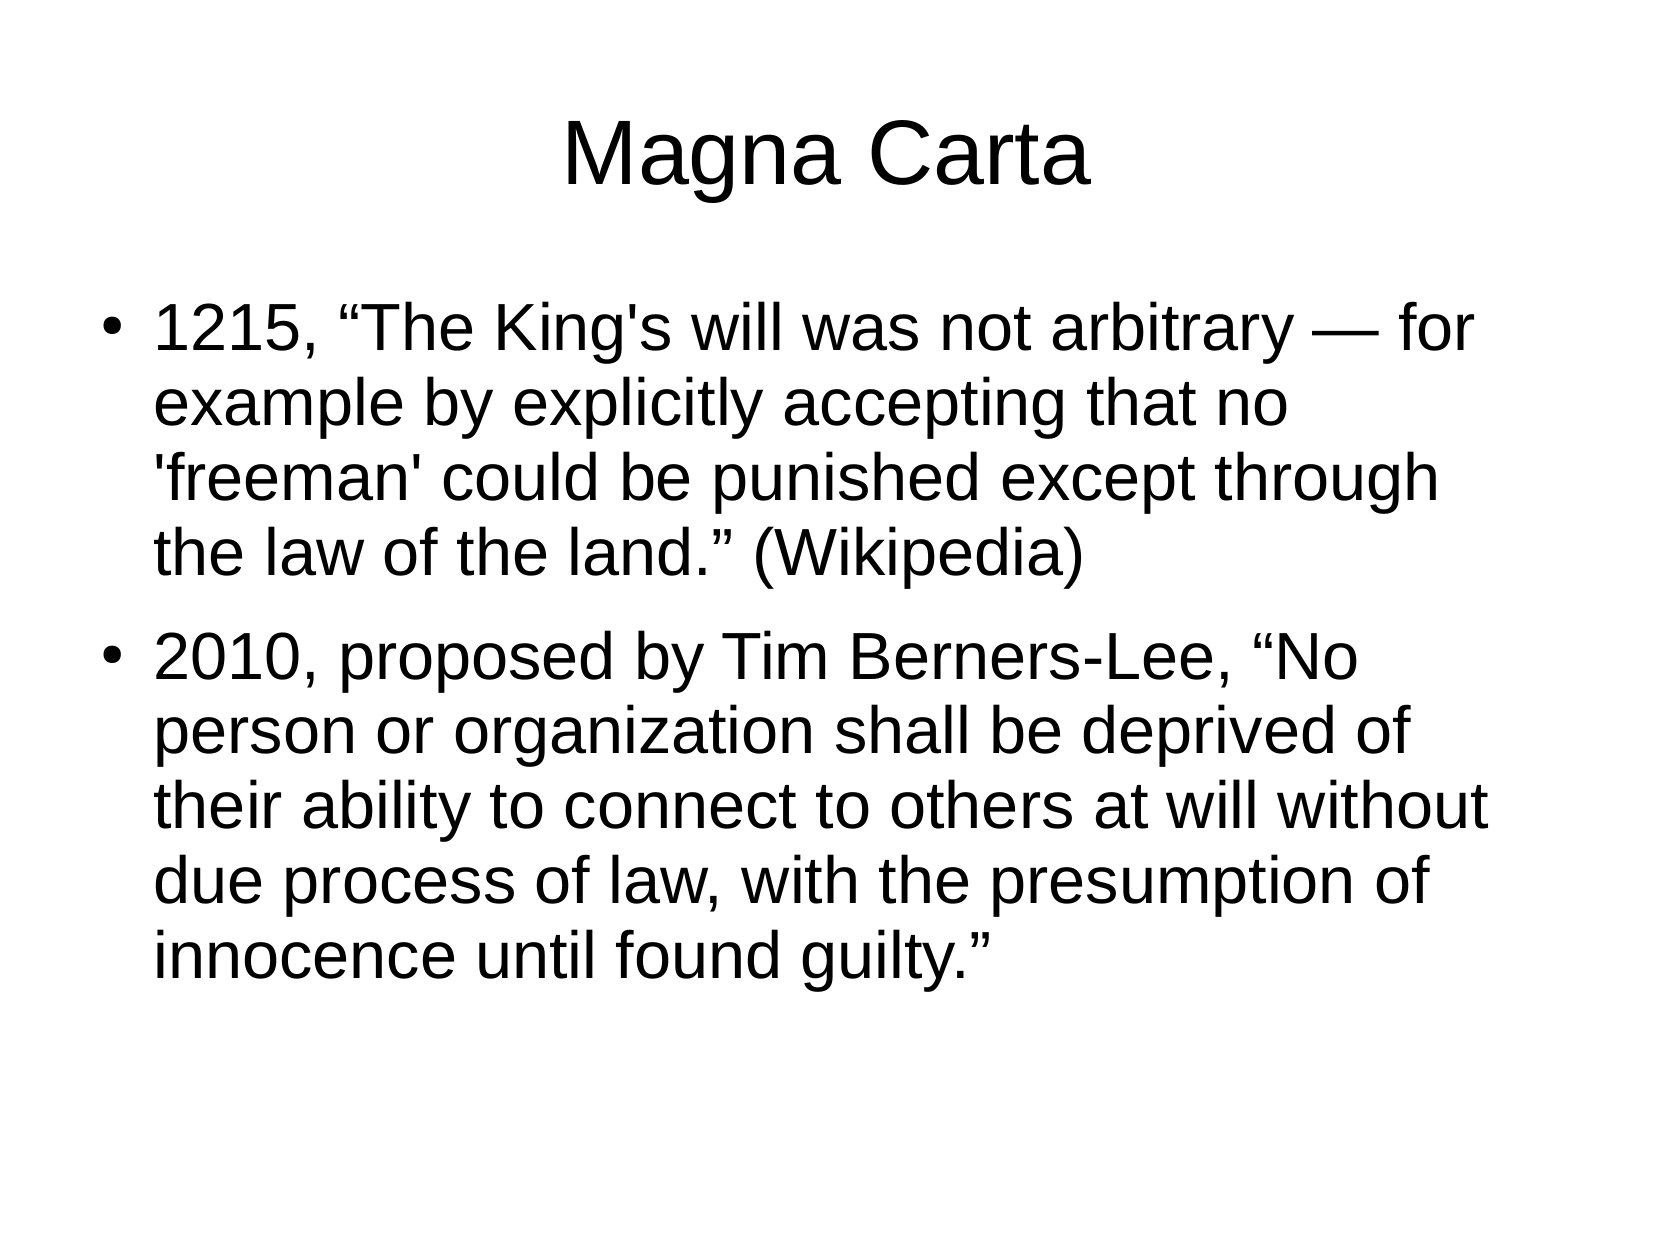

# Magna Carta
1215, “The King's will was not arbitrary — for example by explicitly accepting that no 'freeman' could be punished except through the law of the land.” (Wikipedia)
2010, proposed by Tim Berners-Lee, “No person or organization shall be deprived of their ability to connect to others at will without due process of law, with the presumption of innocence until found guilty.”